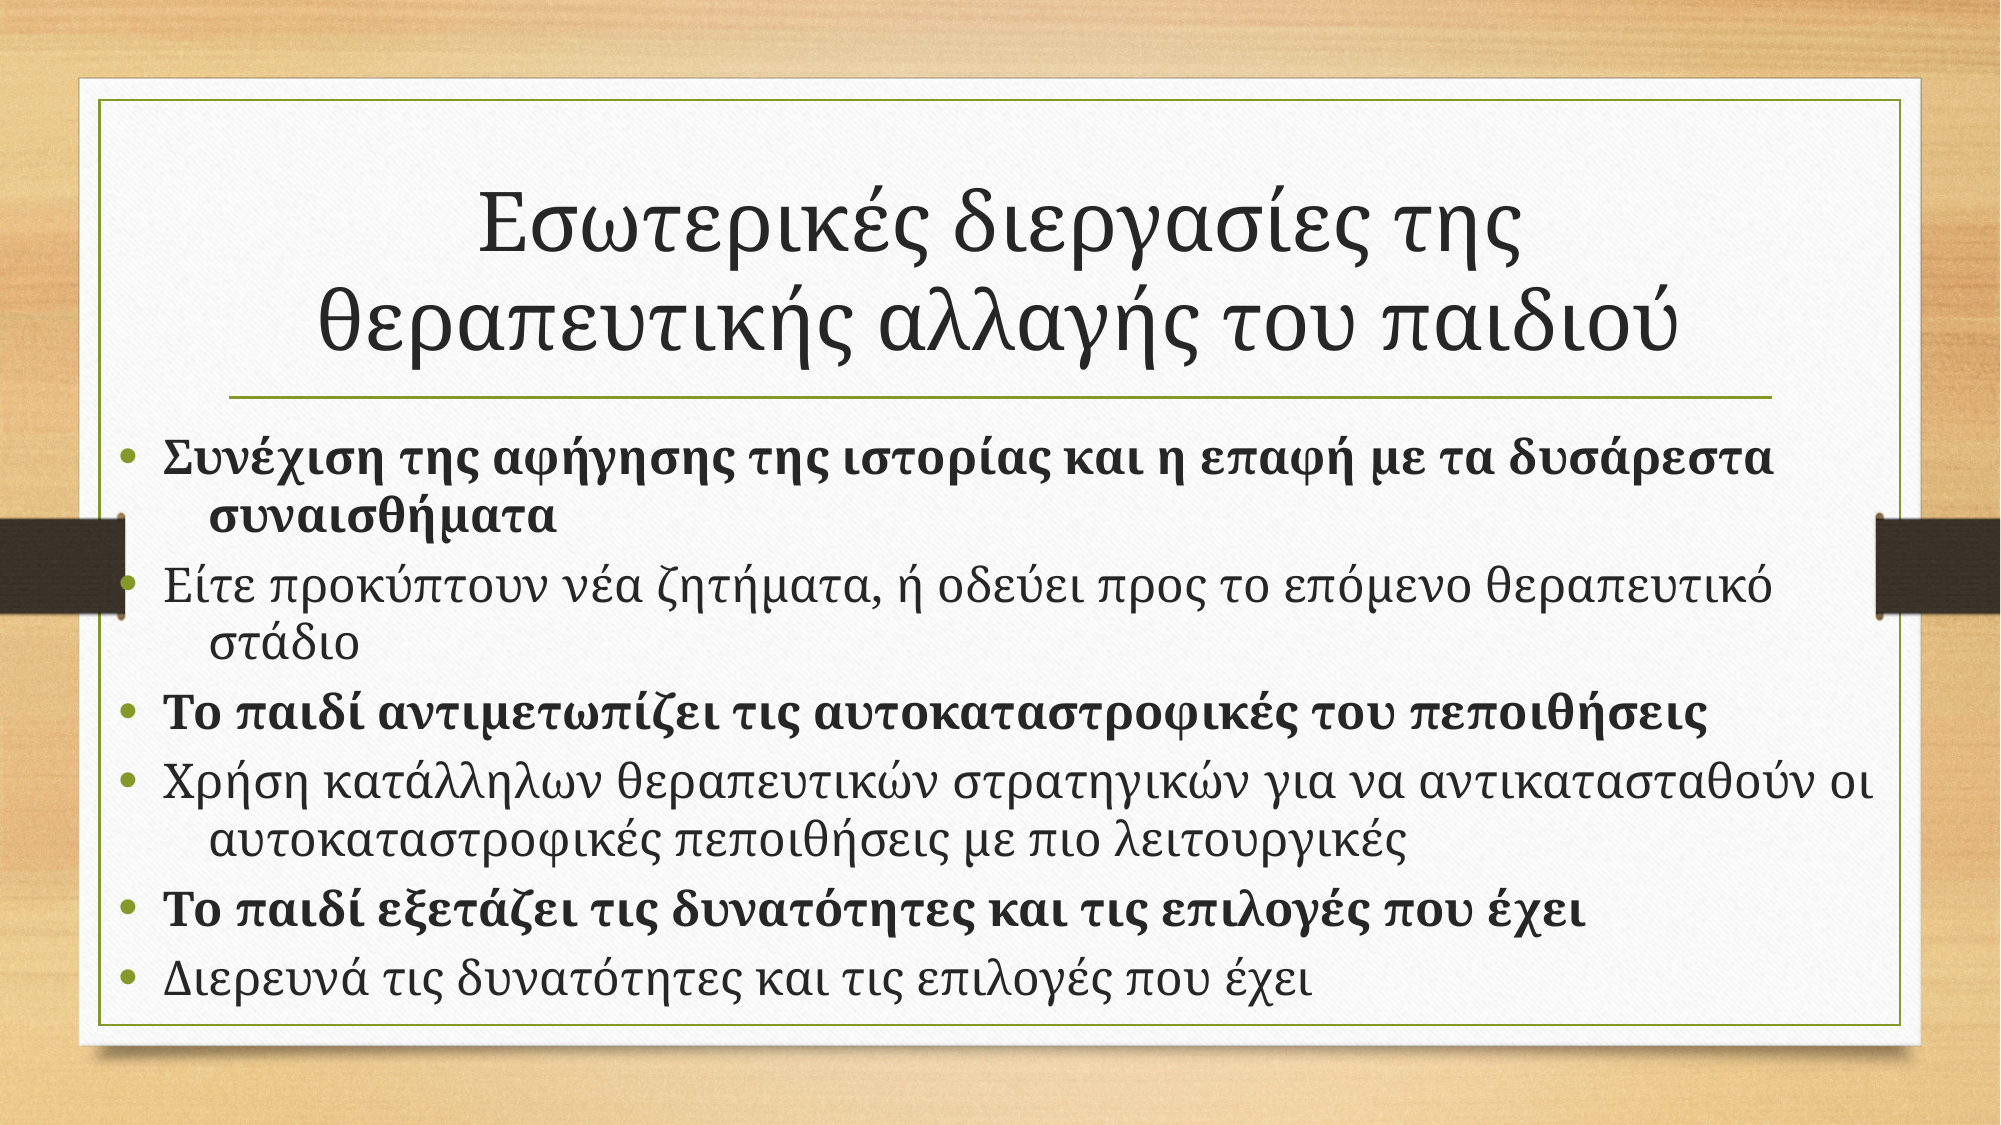

# Εσωτερικές διεργασίες της θεραπευτικής αλλαγής του παιδιού
Συνέχιση της αφήγησης της ιστορίας και η επαφή με τα δυσάρεστα συναισθήματα
Είτε προκύπτουν νέα ζητήματα, ή οδεύει προς το επόμενο θεραπευτικό στάδιο
Το παιδί αντιμετωπίζει τις αυτοκαταστροφικές του πεποιθήσεις
Χρήση κατάλληλων θεραπευτικών στρατηγικών για να αντικατασταθούν οι αυτοκαταστροφικές πεποιθήσεις με πιο λειτουργικές
Το παιδί εξετάζει τις δυνατότητες και τις επιλογές που έχει
Διερευνά τις δυνατότητες και τις επιλογές που έχει